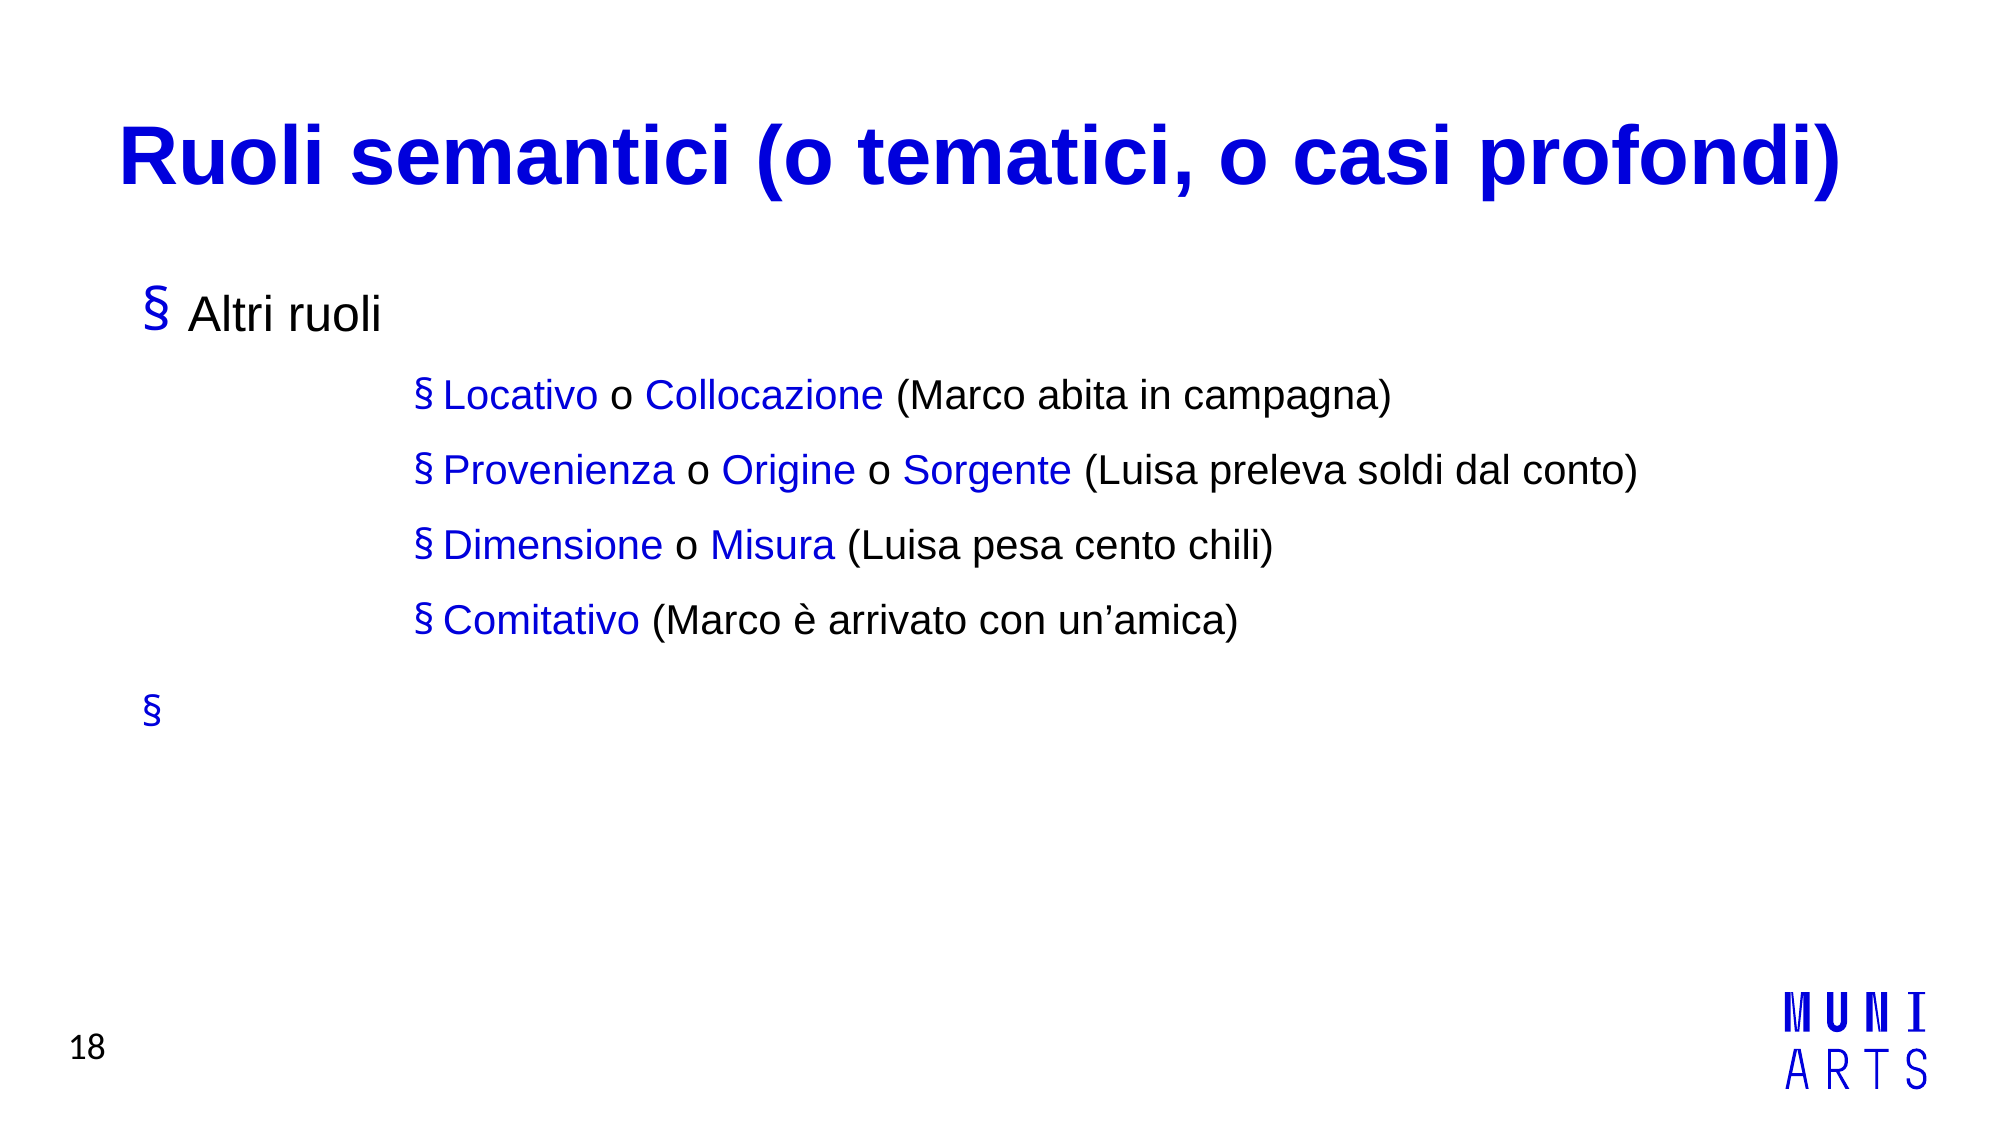

# Ruoli semantici (o tematici, o casi profondi)
 Altri ruoli
Locativo o Collocazione (Marco abita in campagna)
Provenienza o Origine o Sorgente (Luisa preleva soldi dal conto)
Dimensione o Misura (Luisa pesa cento chili)
Comitativo (Marco è arrivato con un’amica)